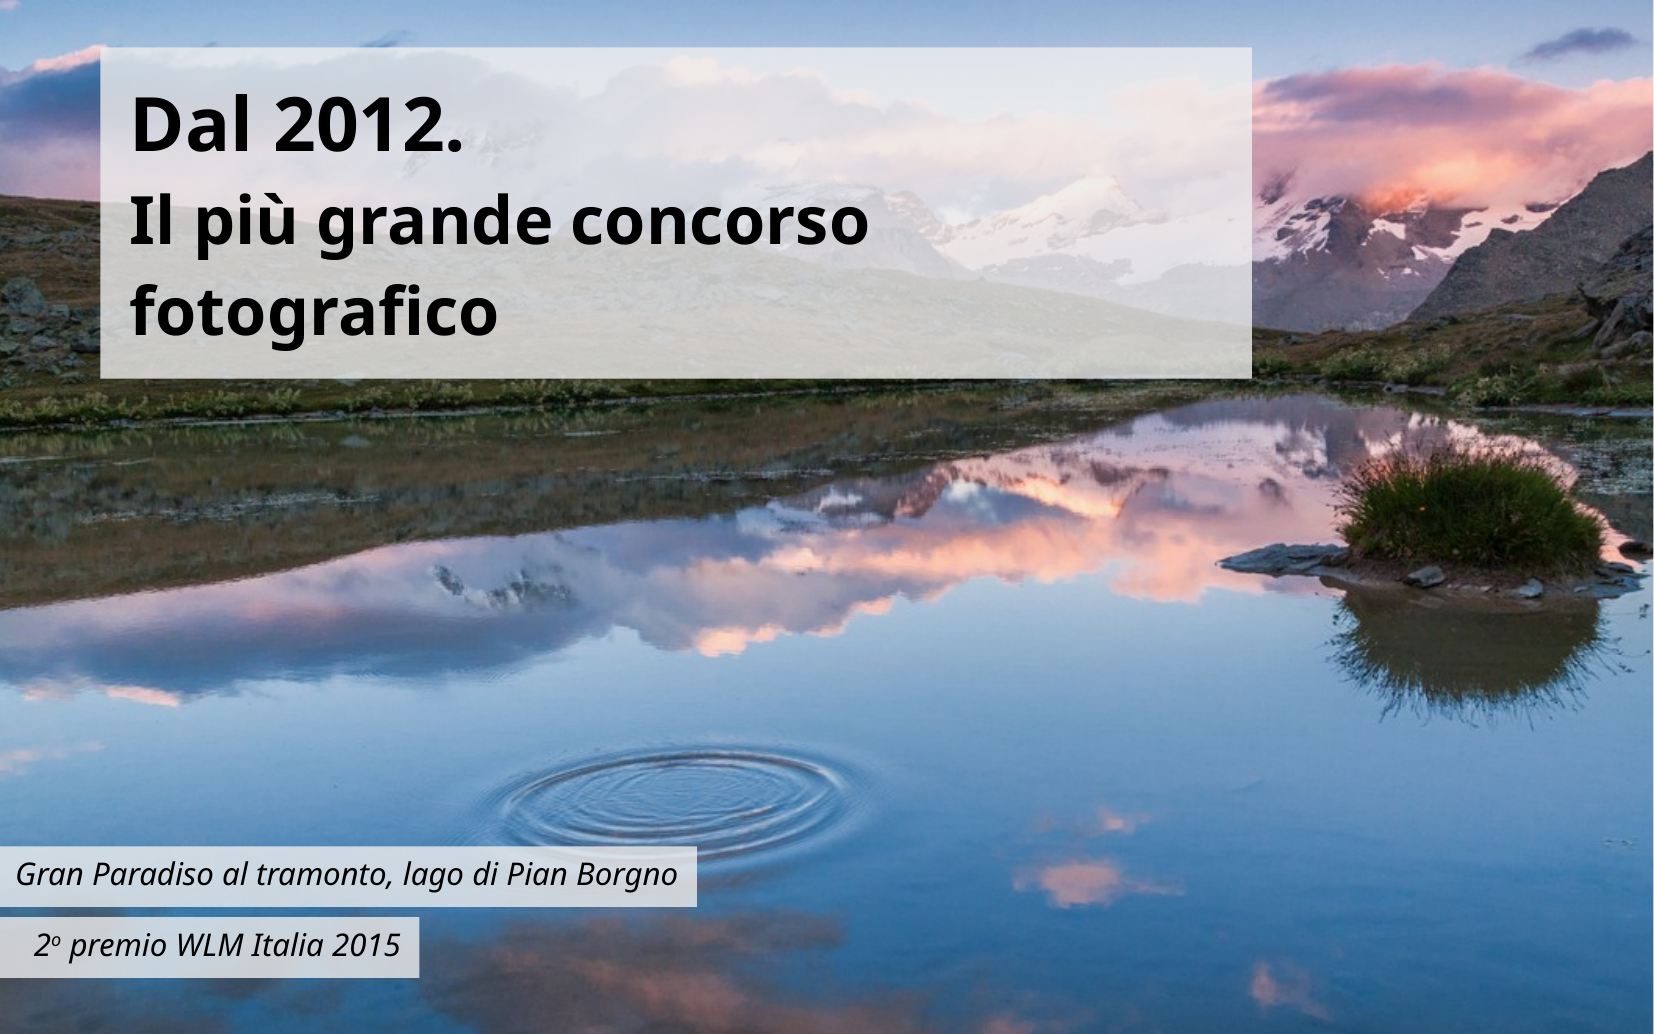

Dal 2012.
Il più grande concorso fotografico
Gran Paradiso al tramonto, lago di Pian Borgno
2o premio WLM Italia 2015